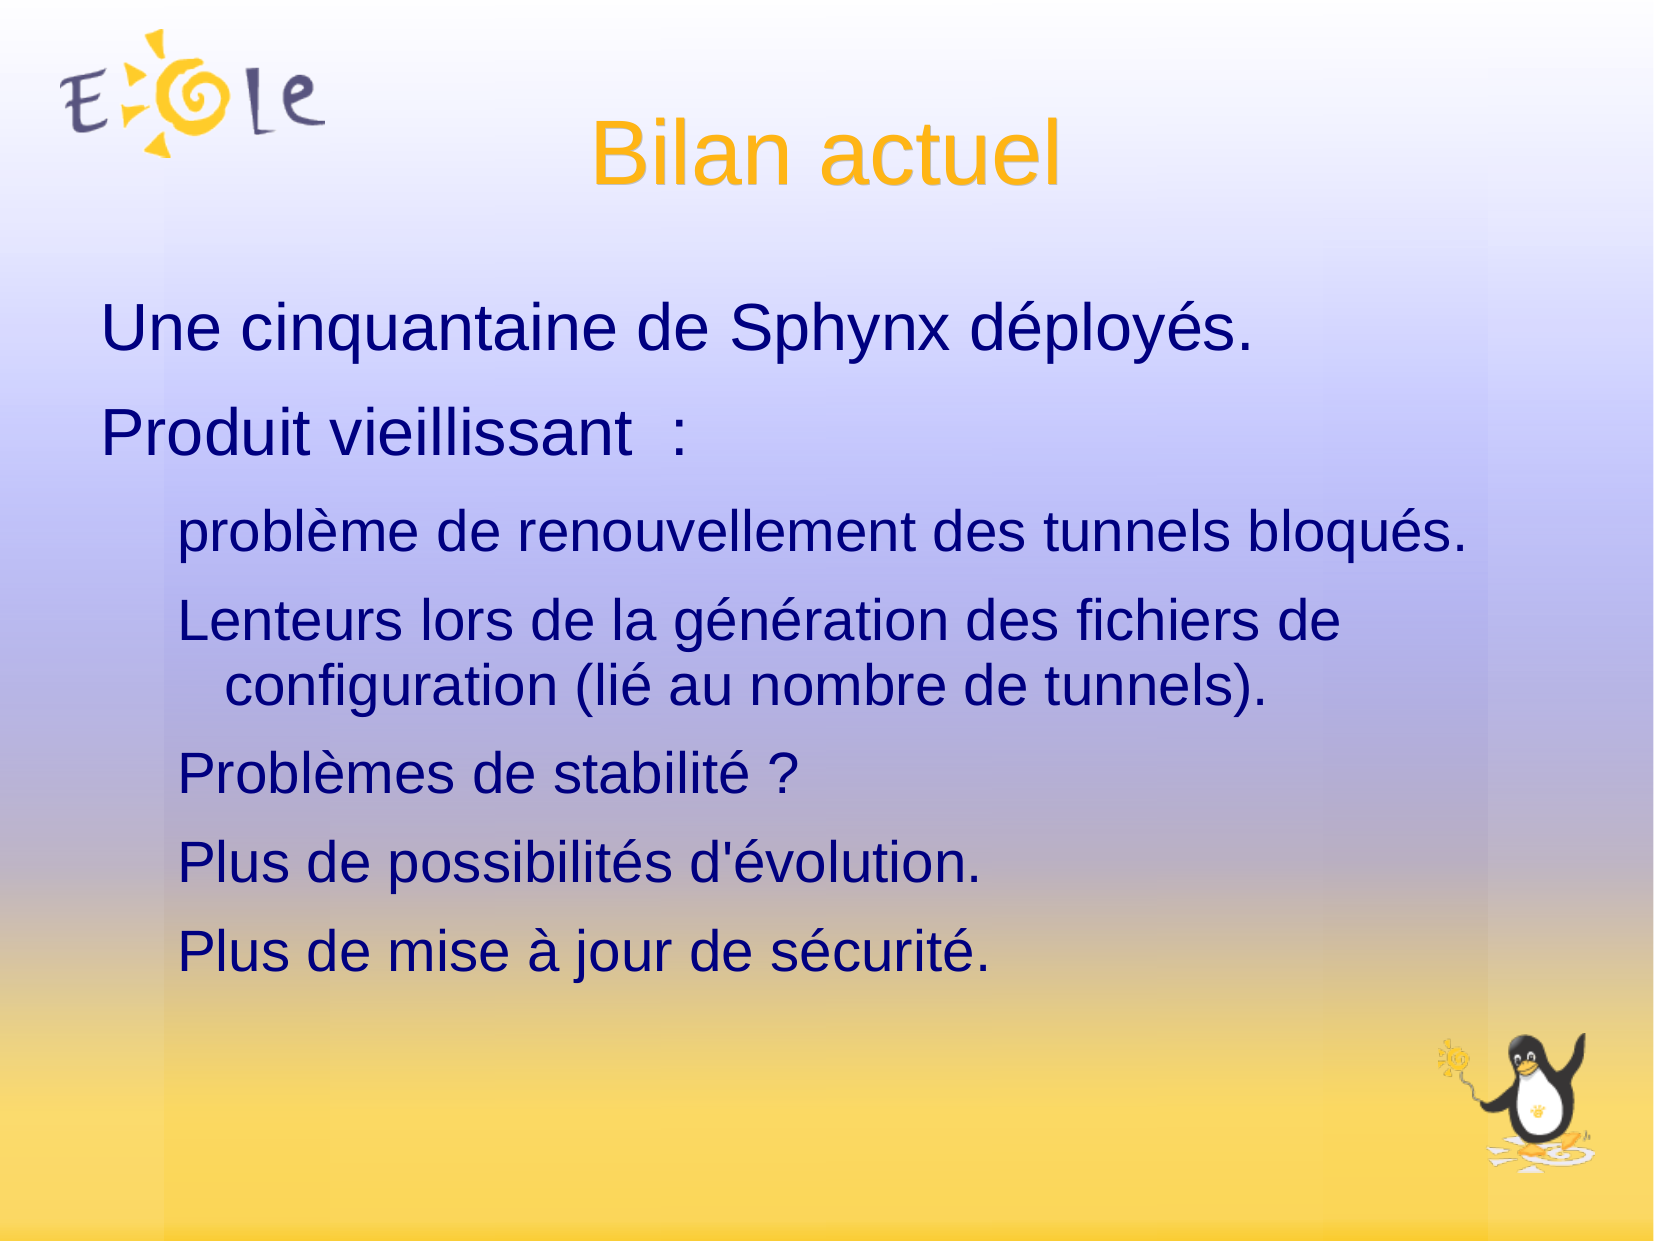

# Bilan actuel
Une cinquantaine de Sphynx déployés.
Produit vieillissant :
problème de renouvellement des tunnels bloqués.
Lenteurs lors de la génération des fichiers de configuration (lié au nombre de tunnels).
Problèmes de stabilité ?
Plus de possibilités d'évolution.
Plus de mise à jour de sécurité.